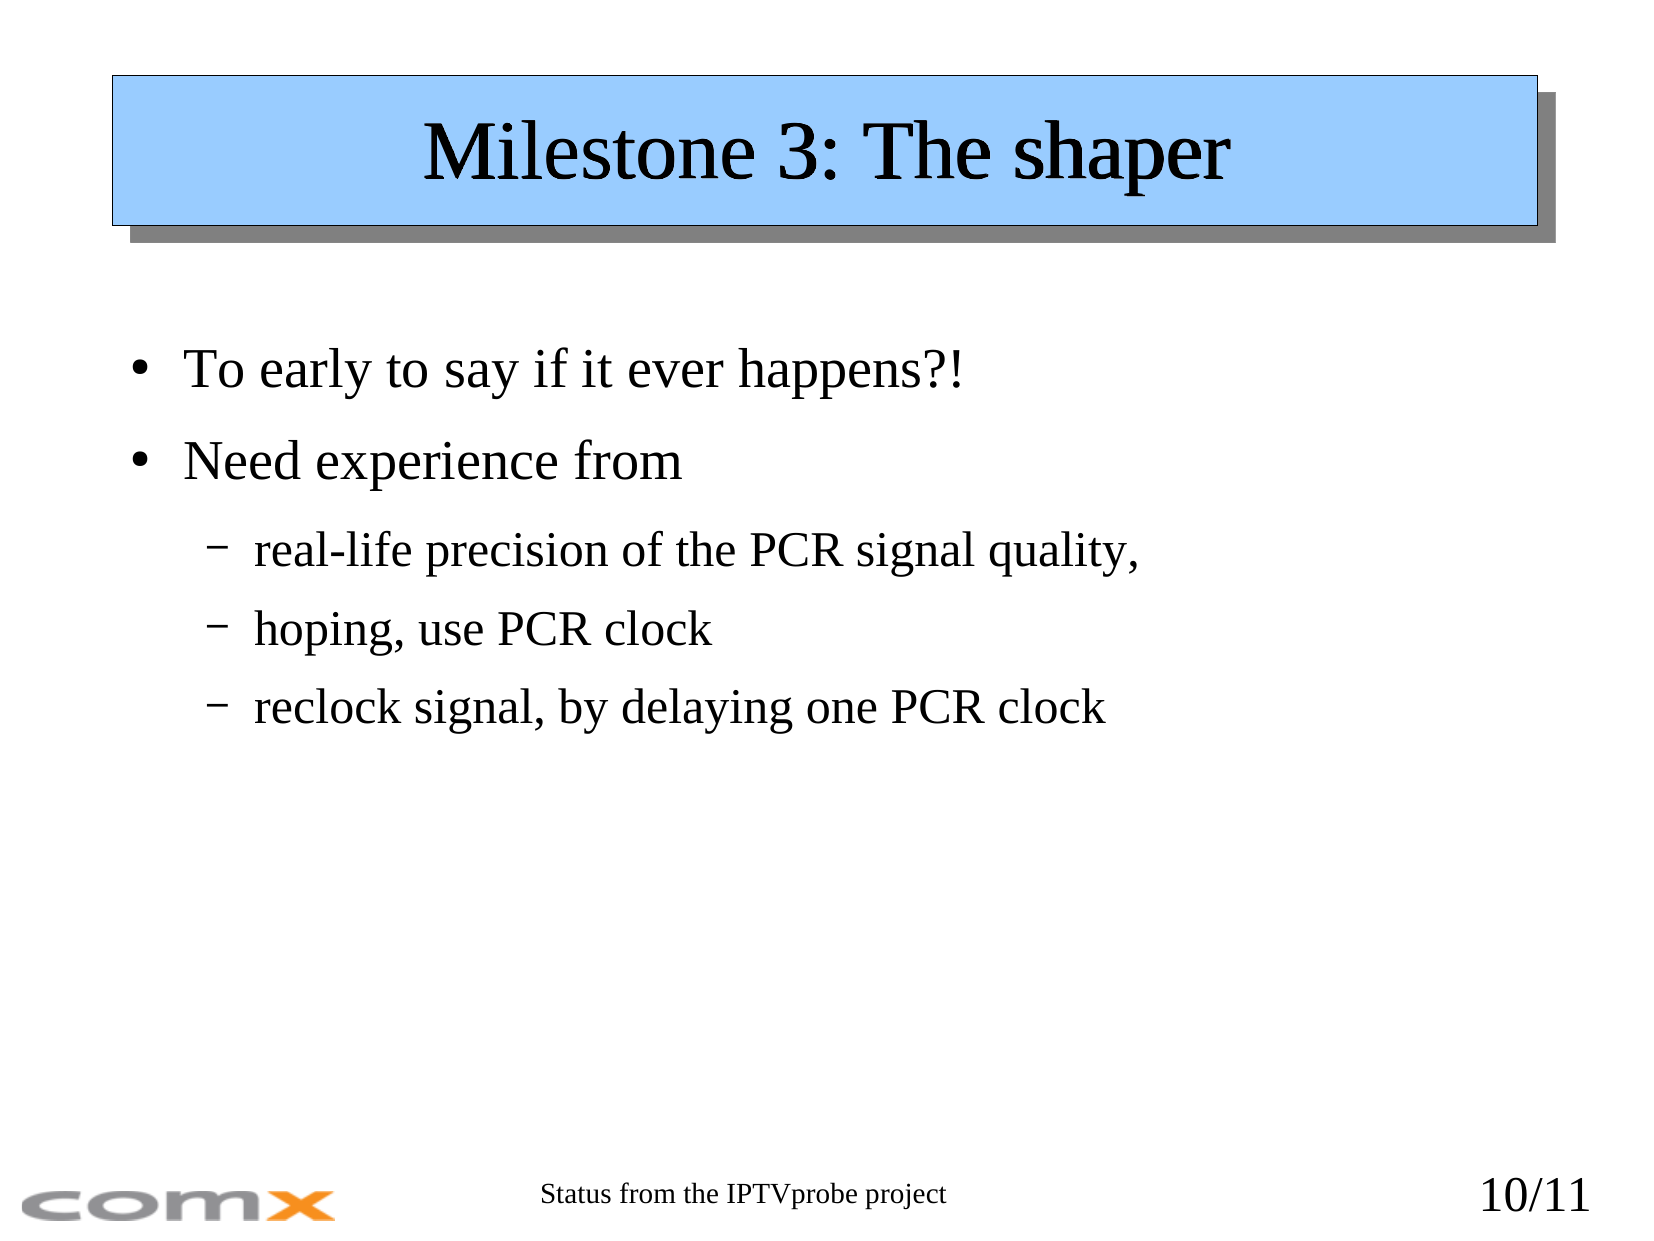

# Milestone 3: The shaper
To early to say if it ever happens?!
Need experience from
real-life precision of the PCR signal quality,
hoping, use PCR clock
reclock signal, by delaying one PCR clock